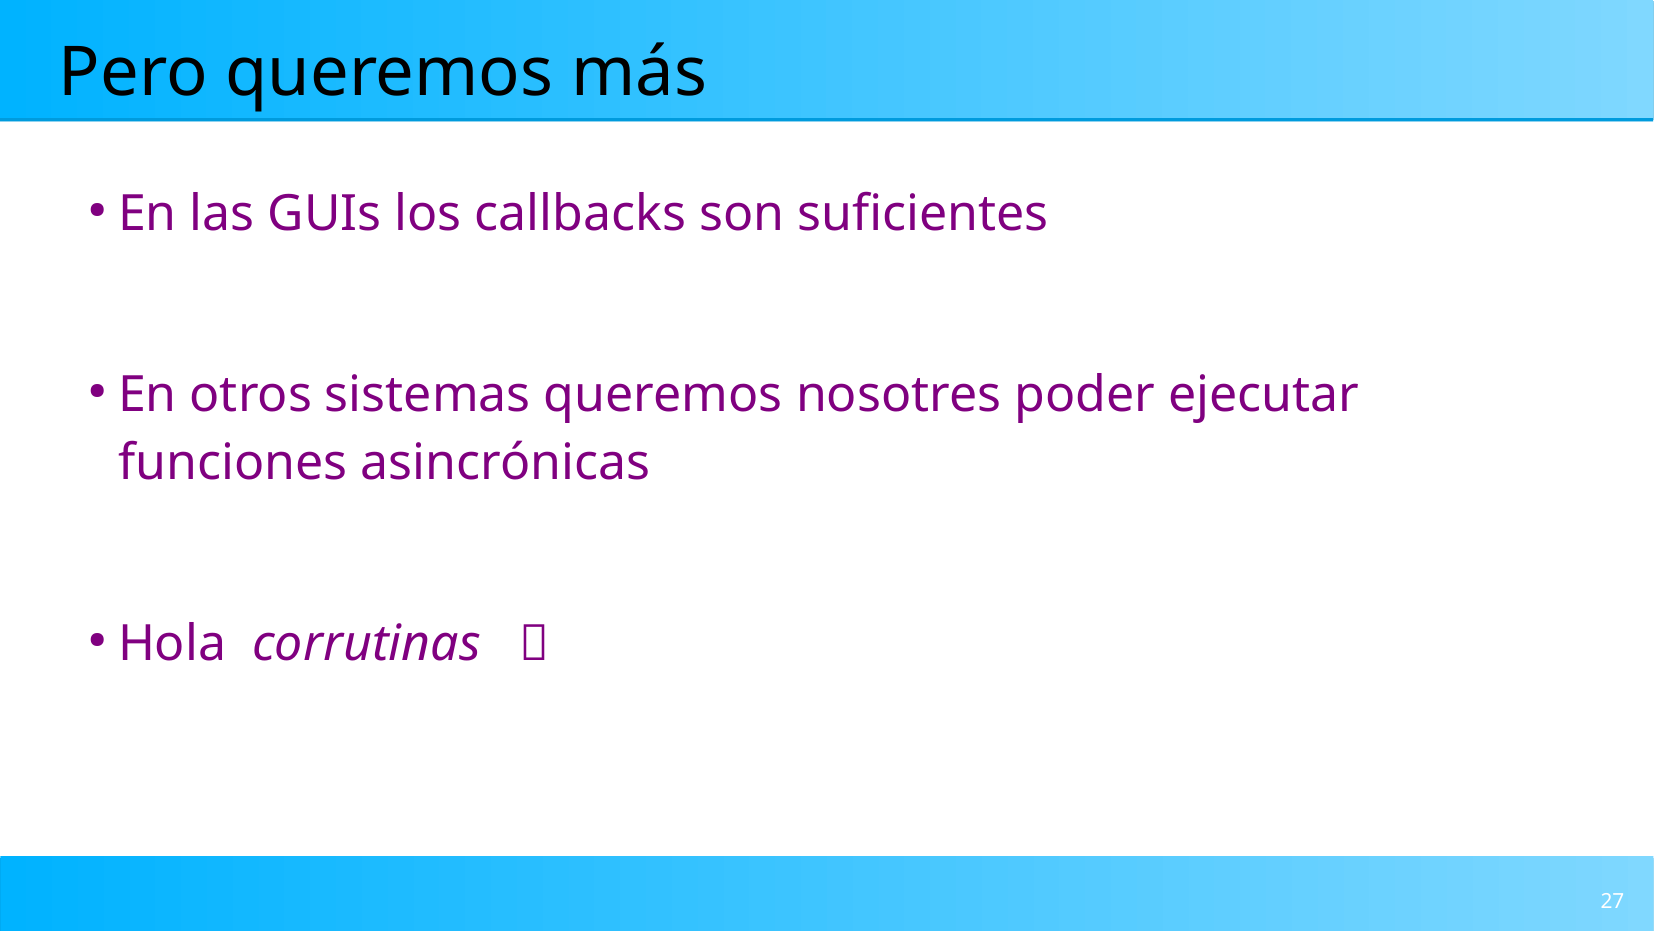

# Pero queremos más
En las GUIs los callbacks son suficientes
En otros sistemas queremos nosotres poder ejecutar funciones asincrónicas
Hola corrutinas 👋
27